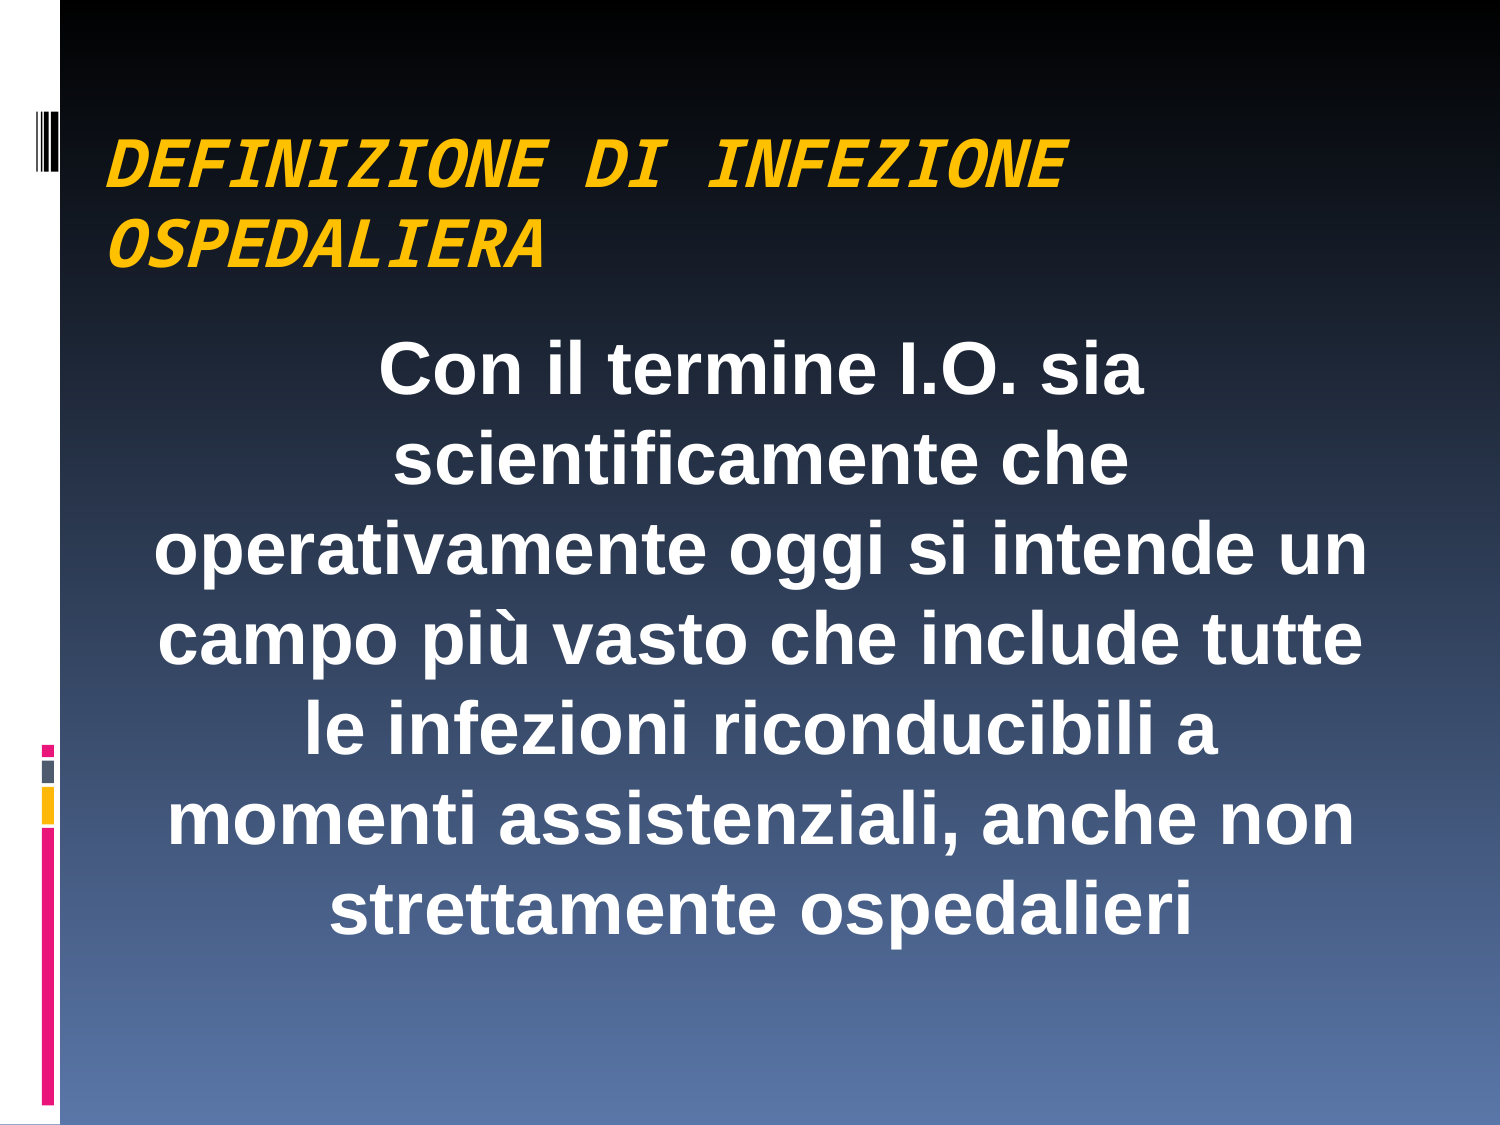

# DEFINIZIONE DI INFEZIONE OSPEDALIERA
Con il termine I.O. sia scientificamente che operativamente oggi si intende un campo più vasto che include tutte le infezioni riconducibili a momenti assistenziali, anche non strettamente ospedalieri